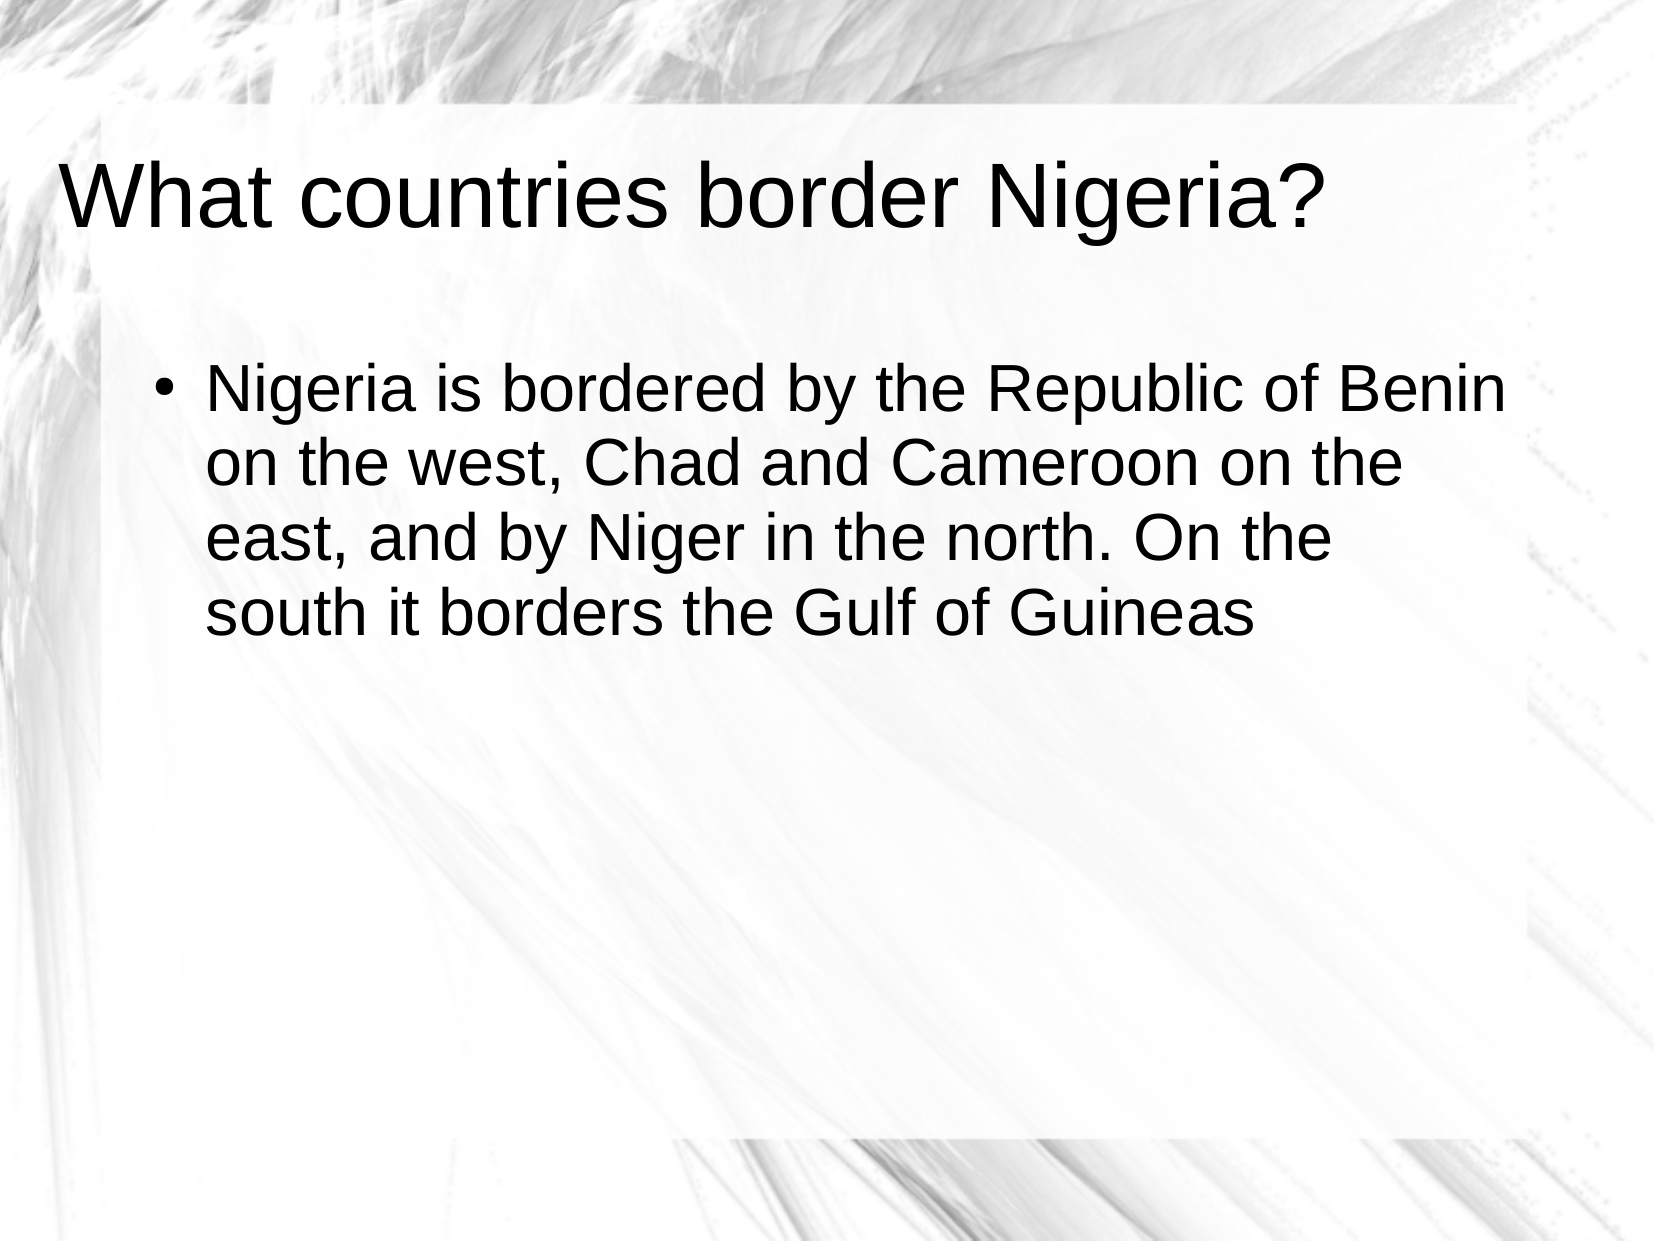

# What countries border Nigeria?
Nigeria is bordered by the Republic of Benin on the west, Chad and Cameroon on the east, and by Niger in the north. On the south it borders the Gulf of Guineas